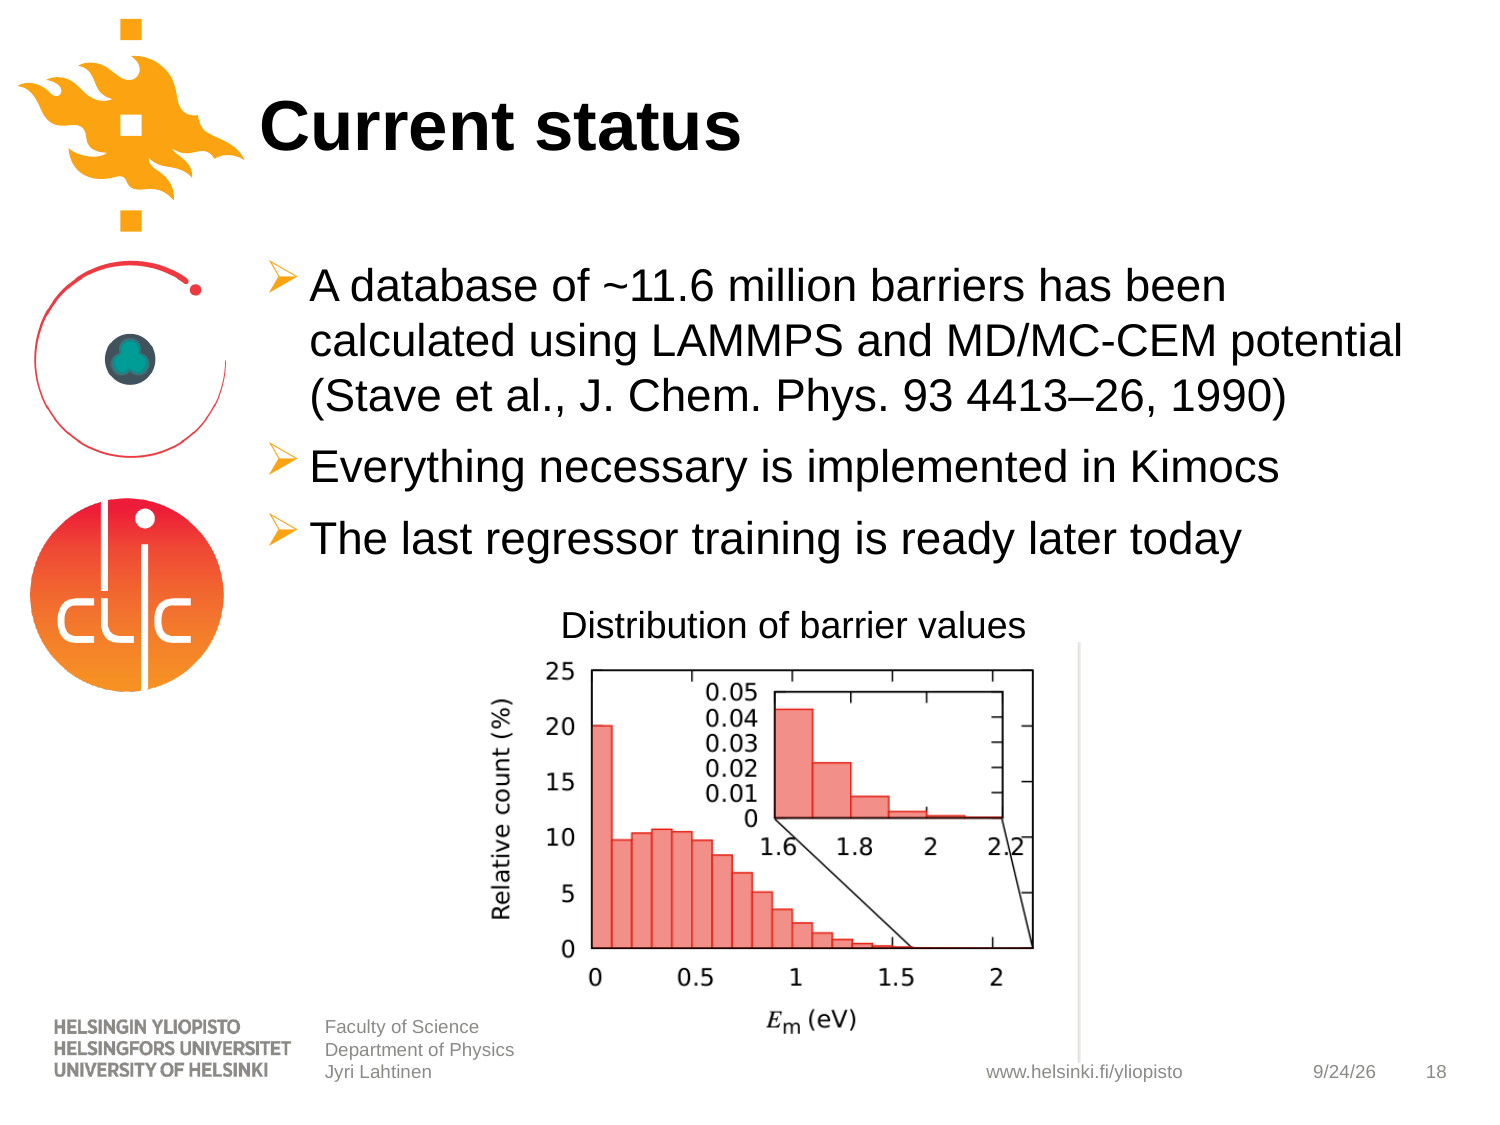

# Current status
A database of ~11.6 million barriers has been calculated using LAMMPS and MD/MC-CEM potential (Stave et al., J. Chem. Phys. 93 4413–26, 1990)
Everything necessary is implemented in Kimocs
The last regressor training is ready later today
Distribution of barrier values
Faculty of Science
Department of Physics
Jyri Lahtinen